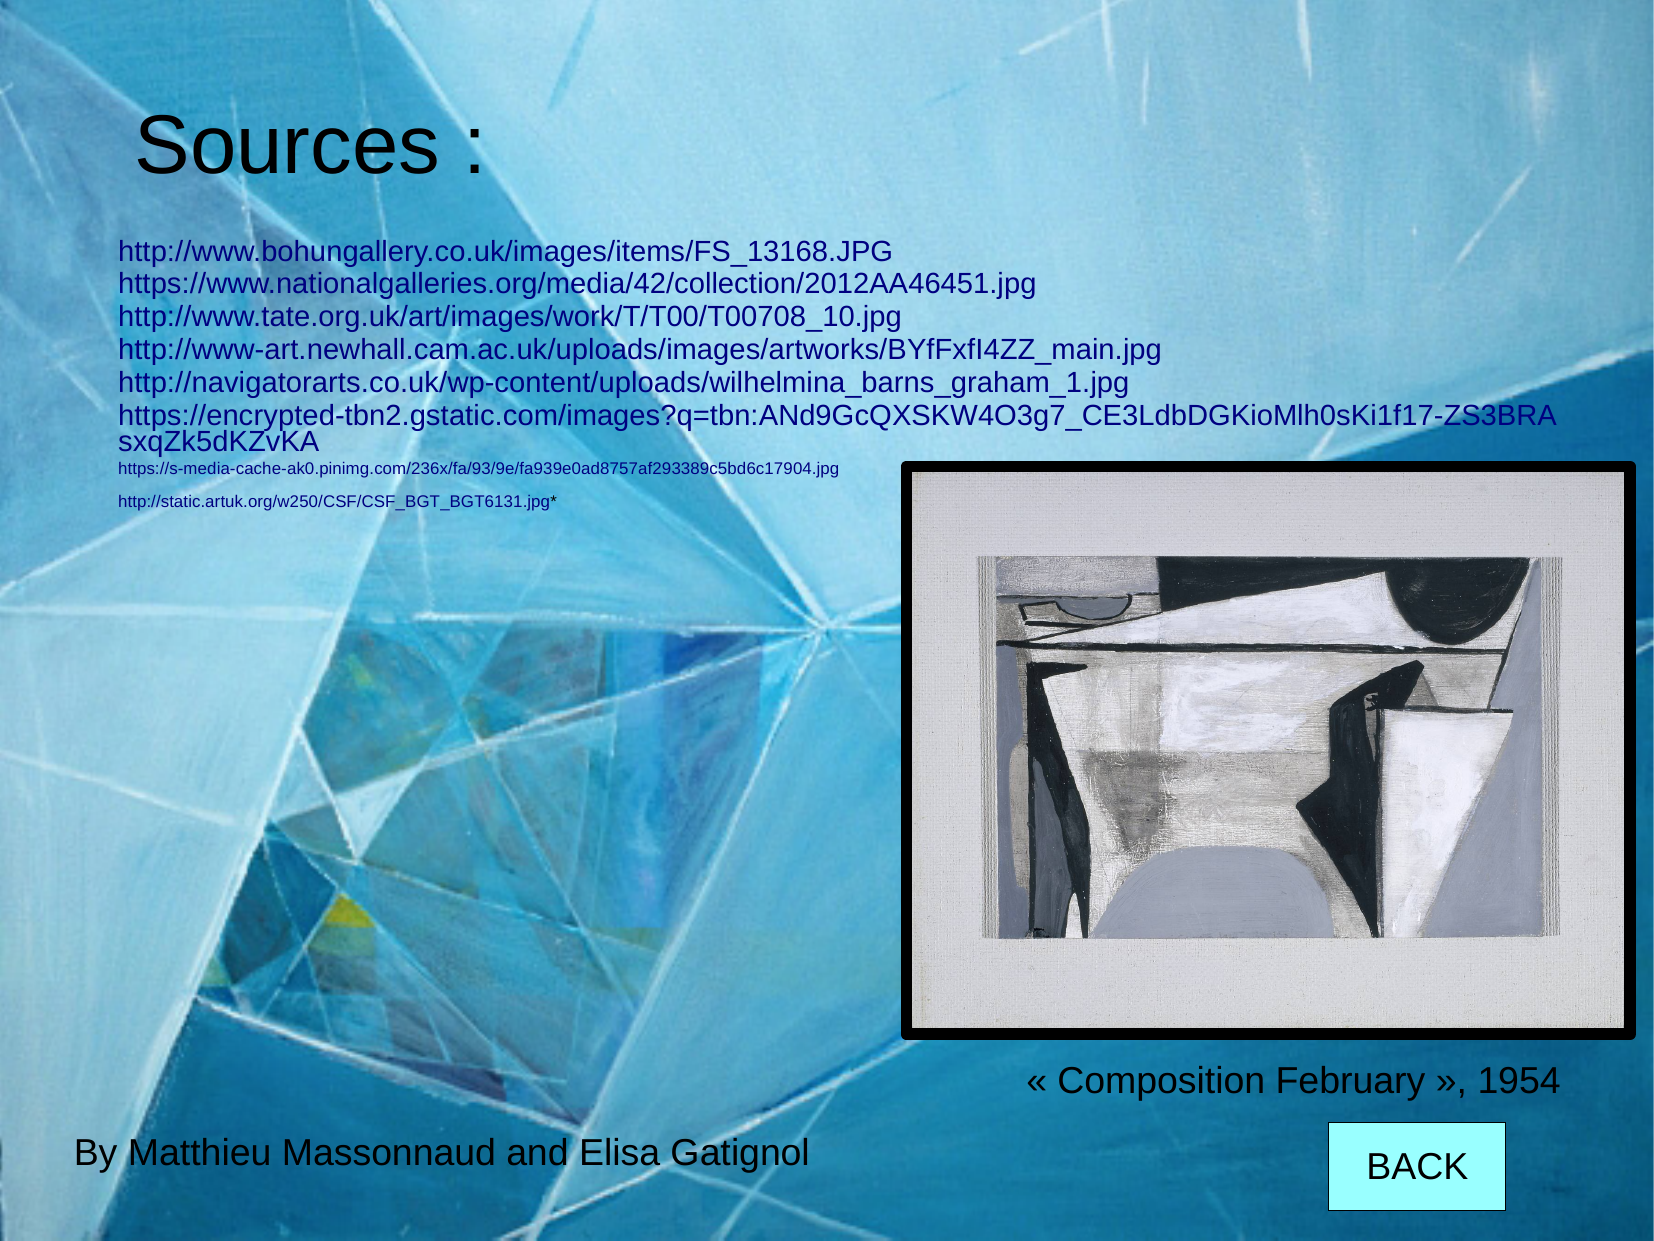

Sources :
# http://www.bohungallery.co.uk/images/items/FS_13168.JPG
https://www.nationalgalleries.org/media/42/collection/2012AA46451.jpghttp://www.tate.org.uk/art/images/work/T/T00/T00708_10.jpg
http://www-art.newhall.cam.ac.uk/uploads/images/artworks/BYfFxfI4ZZ_main.jpg
http://navigatorarts.co.uk/wp-content/uploads/wilhelmina_barns_graham_1.jpg
https://encrypted-tbn2.gstatic.com/images?q=tbn:ANd9GcQXSKW4O3g7_CE3LdbDGKioMlh0sKi1f17-ZS3BRAsxqZk5dKZvKA
https://s-media-cache-ak0.pinimg.com/236x/fa/93/9e/fa939e0ad8757af293389c5bd6c17904.jpg
http://static.artuk.org/w250/CSF/CSF_BGT_BGT6131.jpg*
« Composition February », 1954
BACK
By Matthieu Massonnaud and Elisa Gatignol